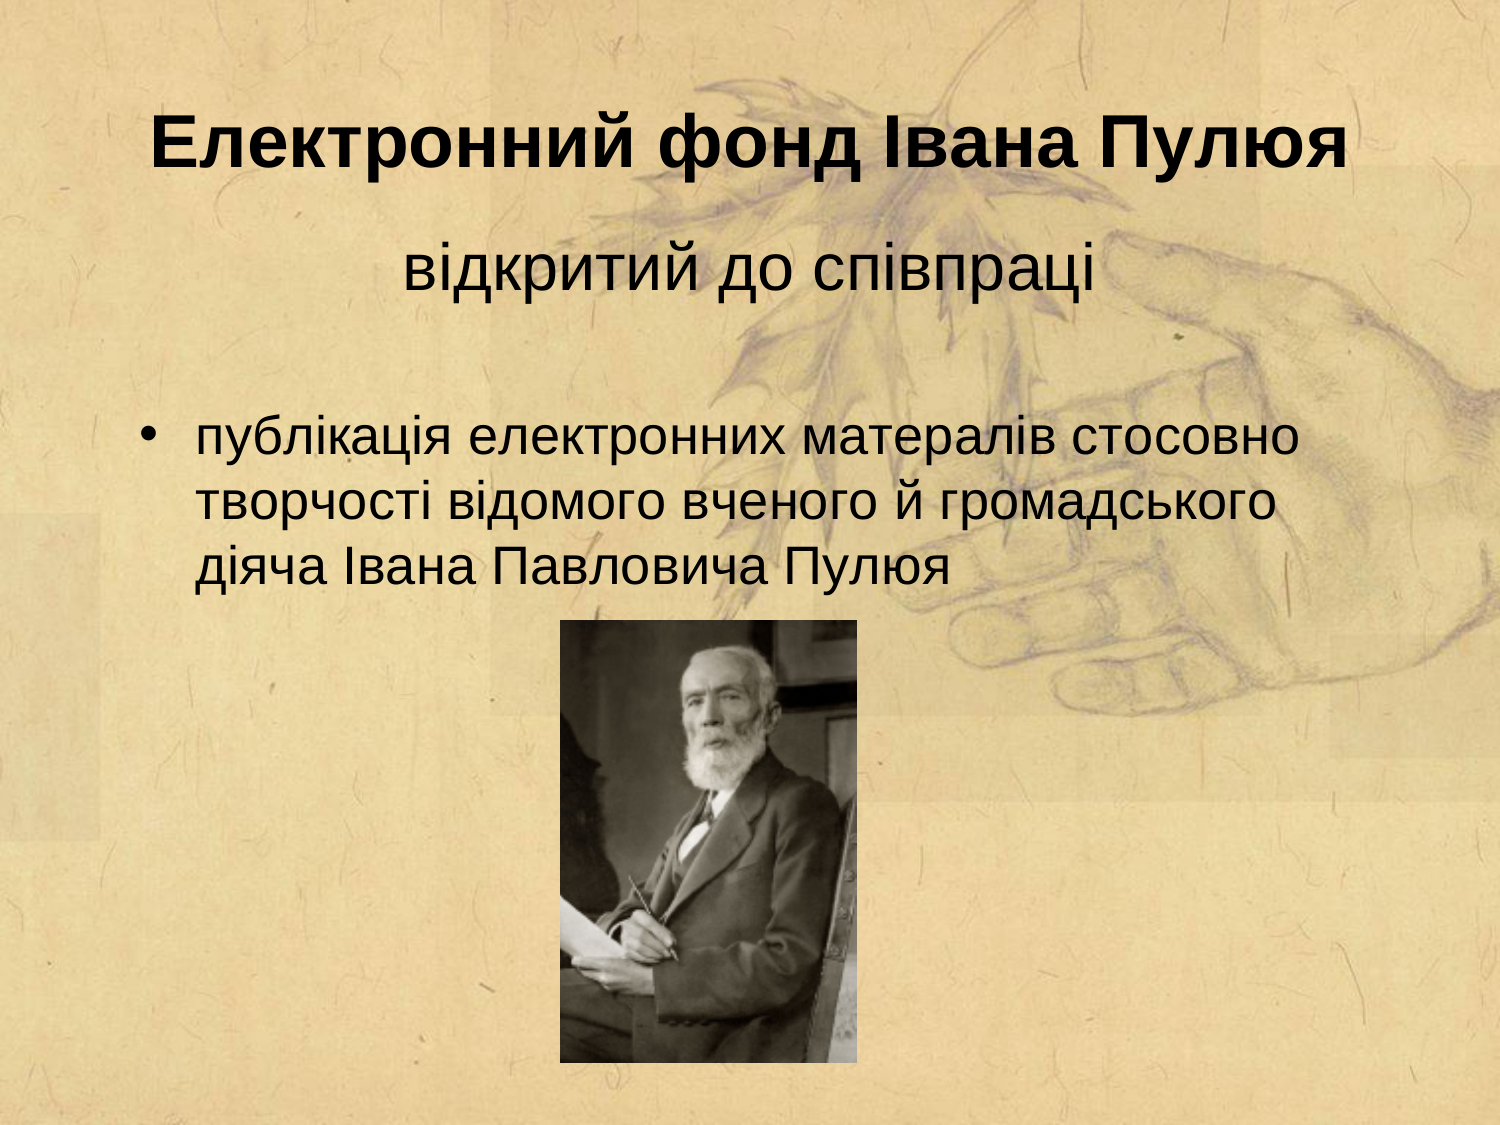

# Електронний фонд Івана Пулюя
відкритий до співпраці
публікація електронних матералів стосовно творчості відомого вченого й громадського діяча Івана Павловича Пулюя